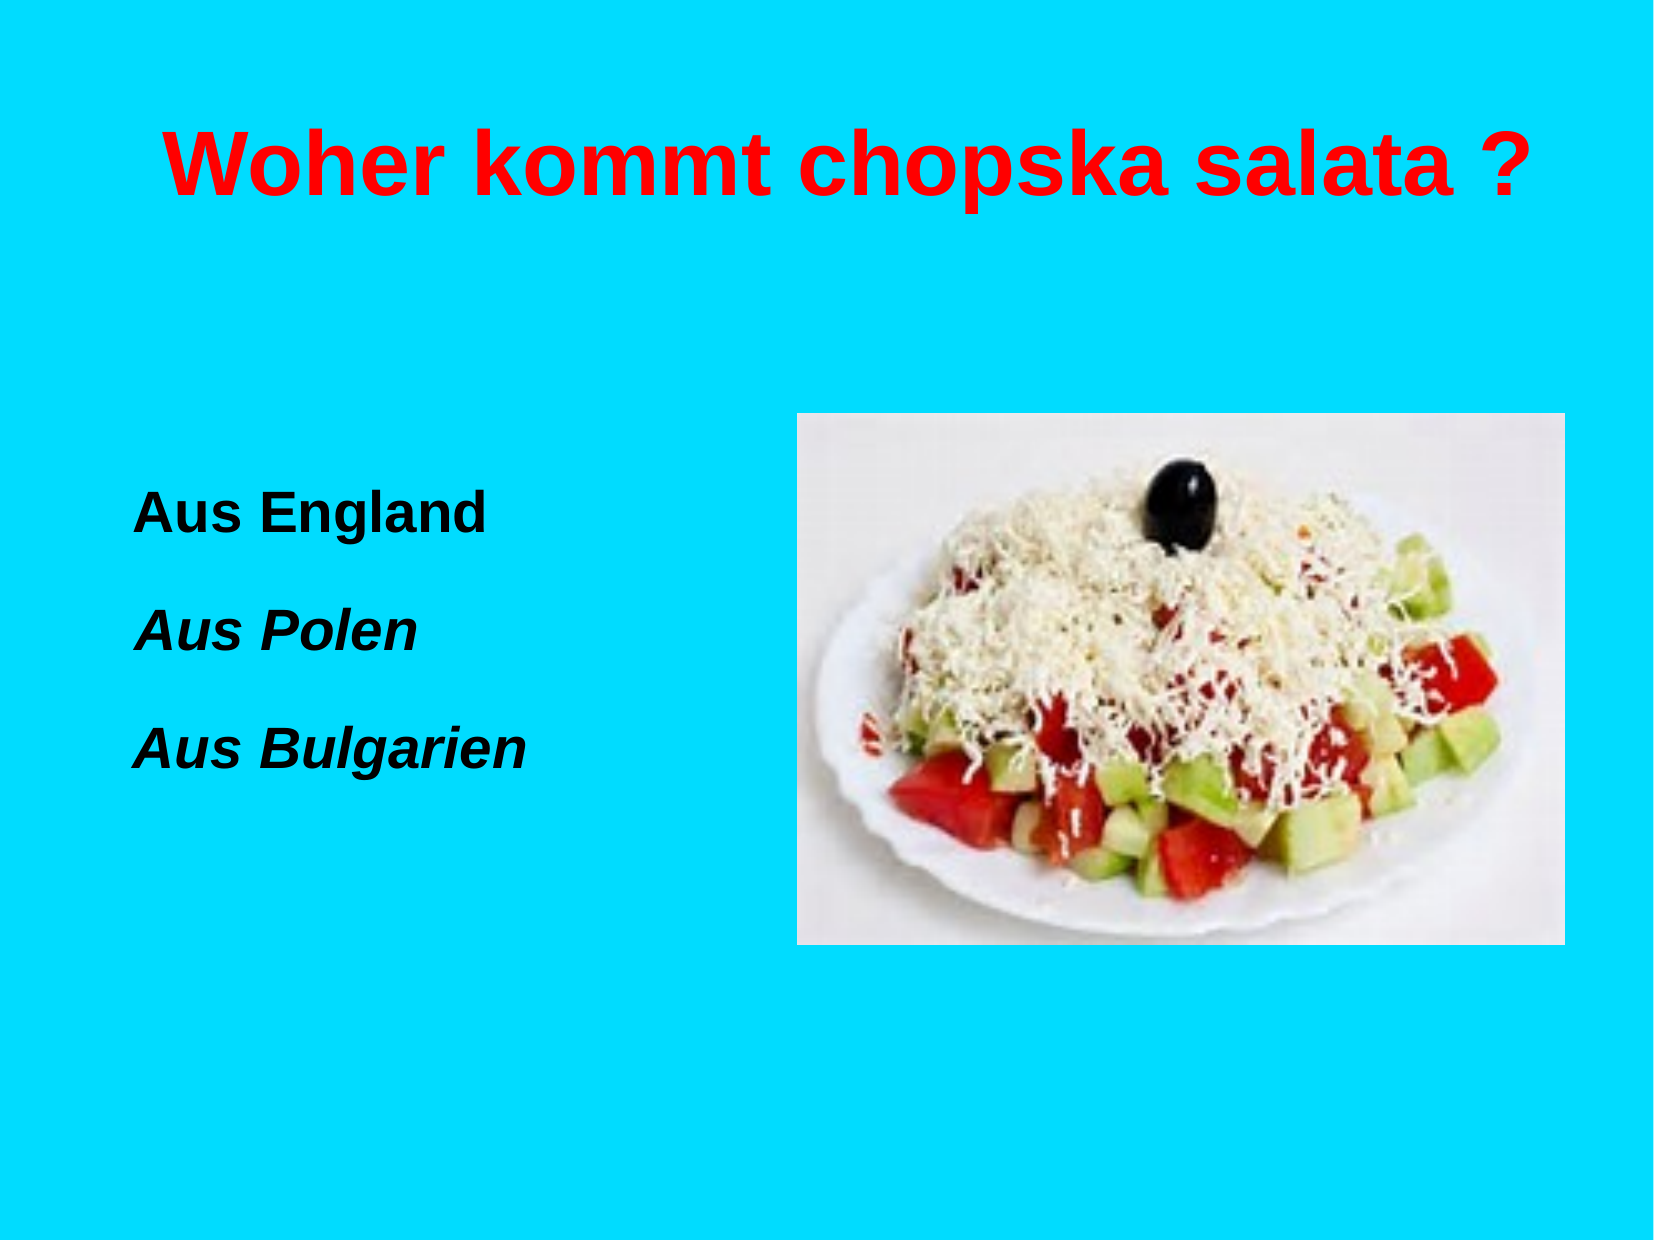

Woher kommt chopska salata ?
Aus England
Aus Polen
Aus Bulgarien